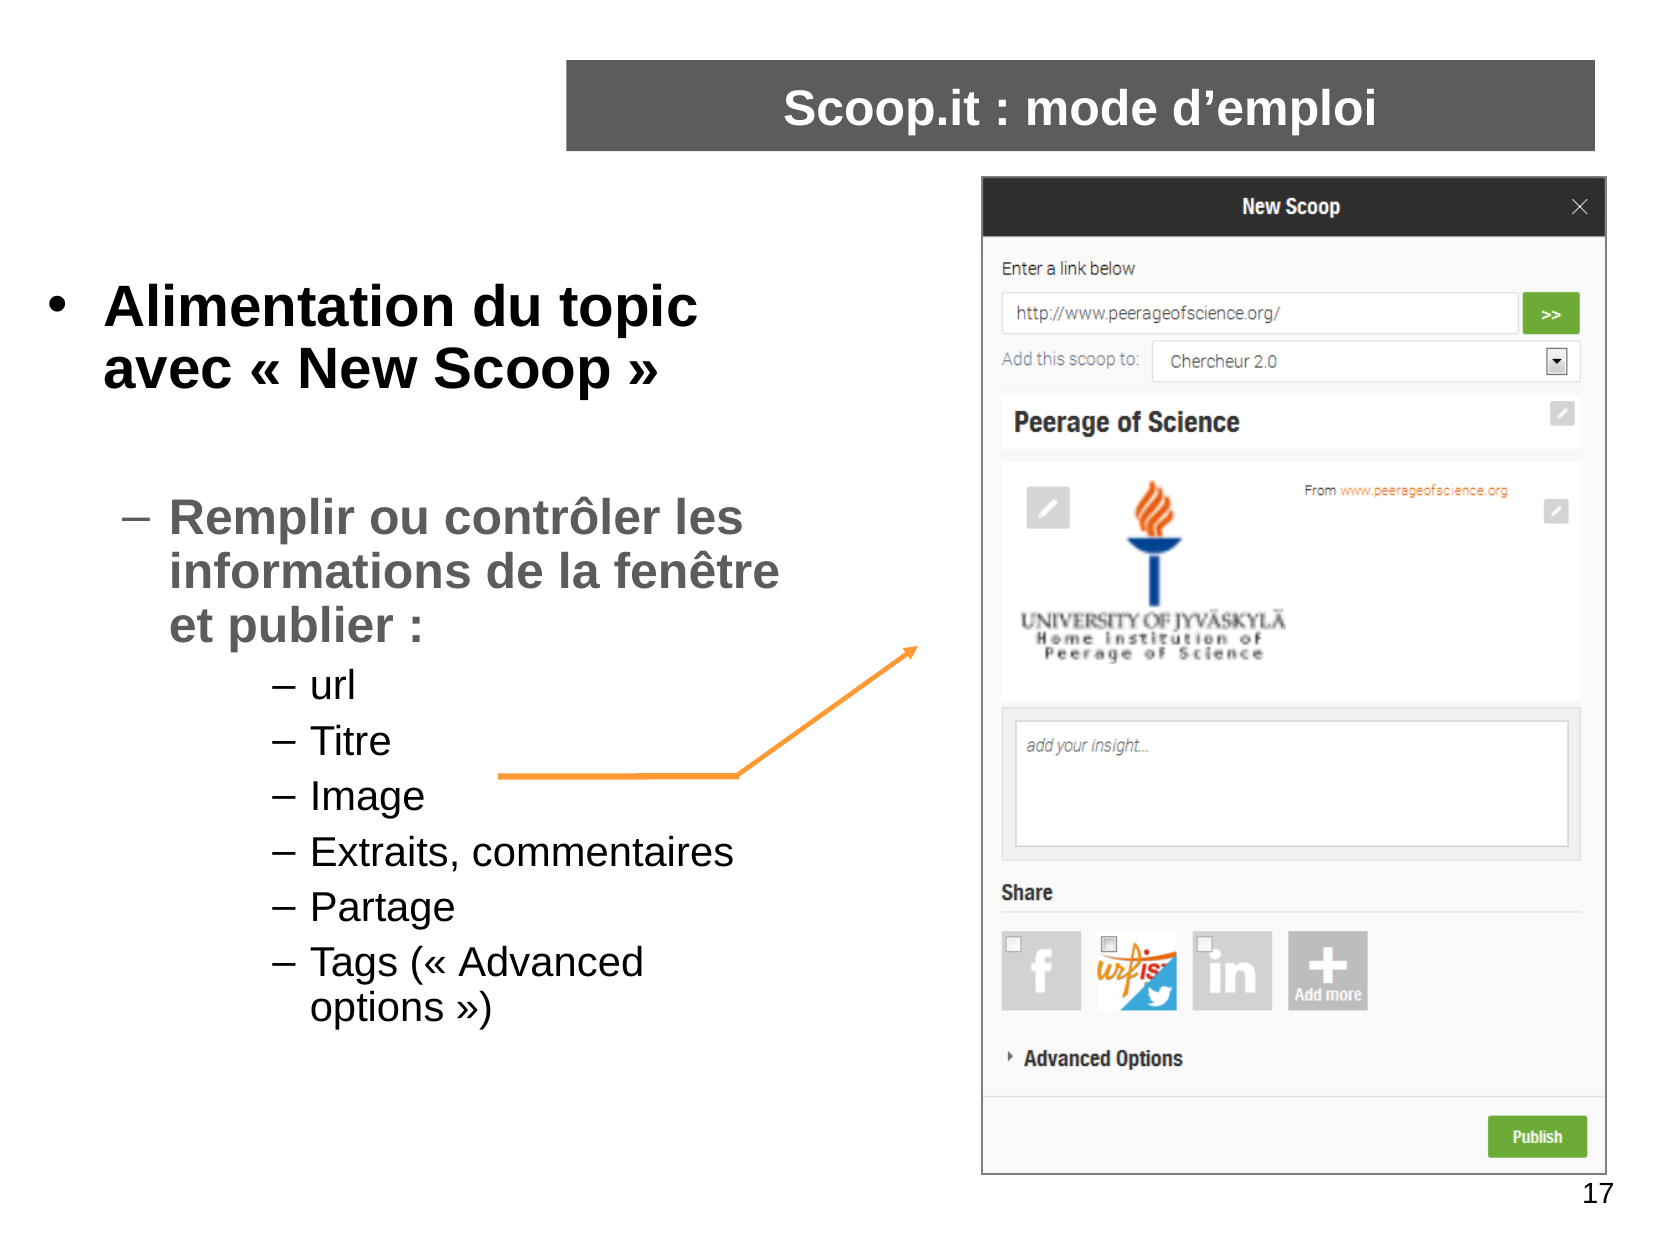

Scoop.it : mode d’emploi
Alimentation du topic avec « New Scoop »
Remplir ou contrôler les informations de la fenêtre et publier :
url
Titre
Image
Extraits, commentaires
Partage
Tags (« Advanced options »)